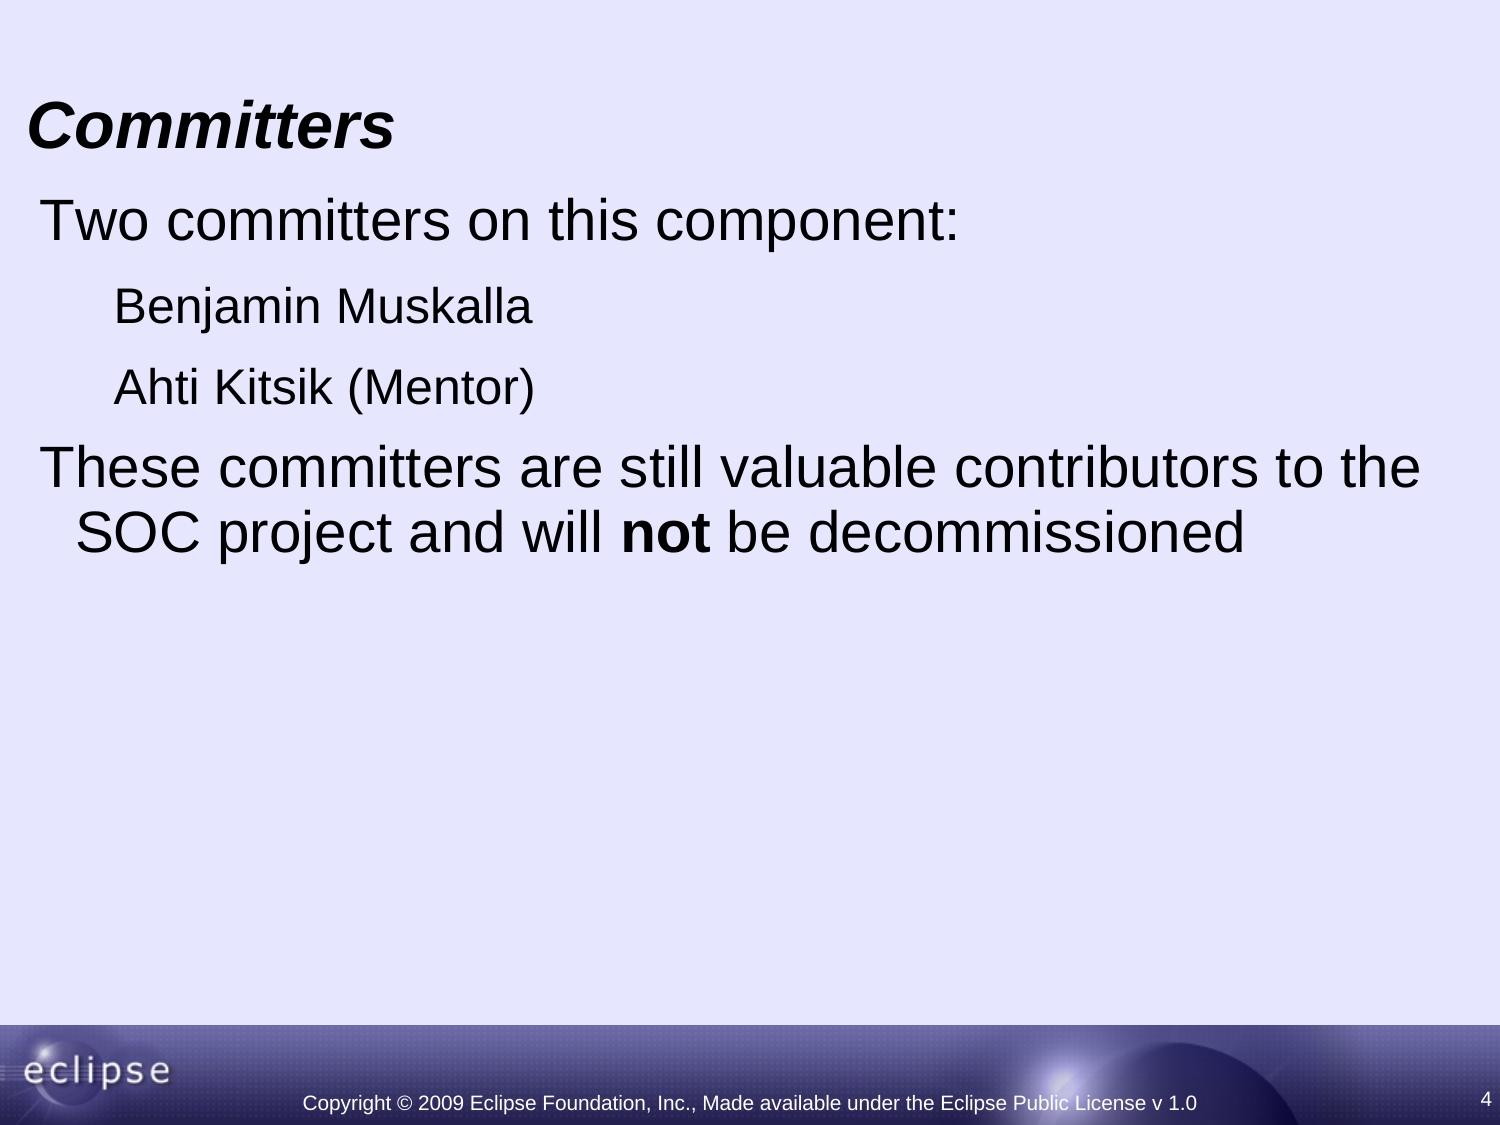

# Committers
Two committers on this component:
Benjamin Muskalla
Ahti Kitsik (Mentor)
These committers are still valuable contributors to the SOC project and will not be decommissioned
4